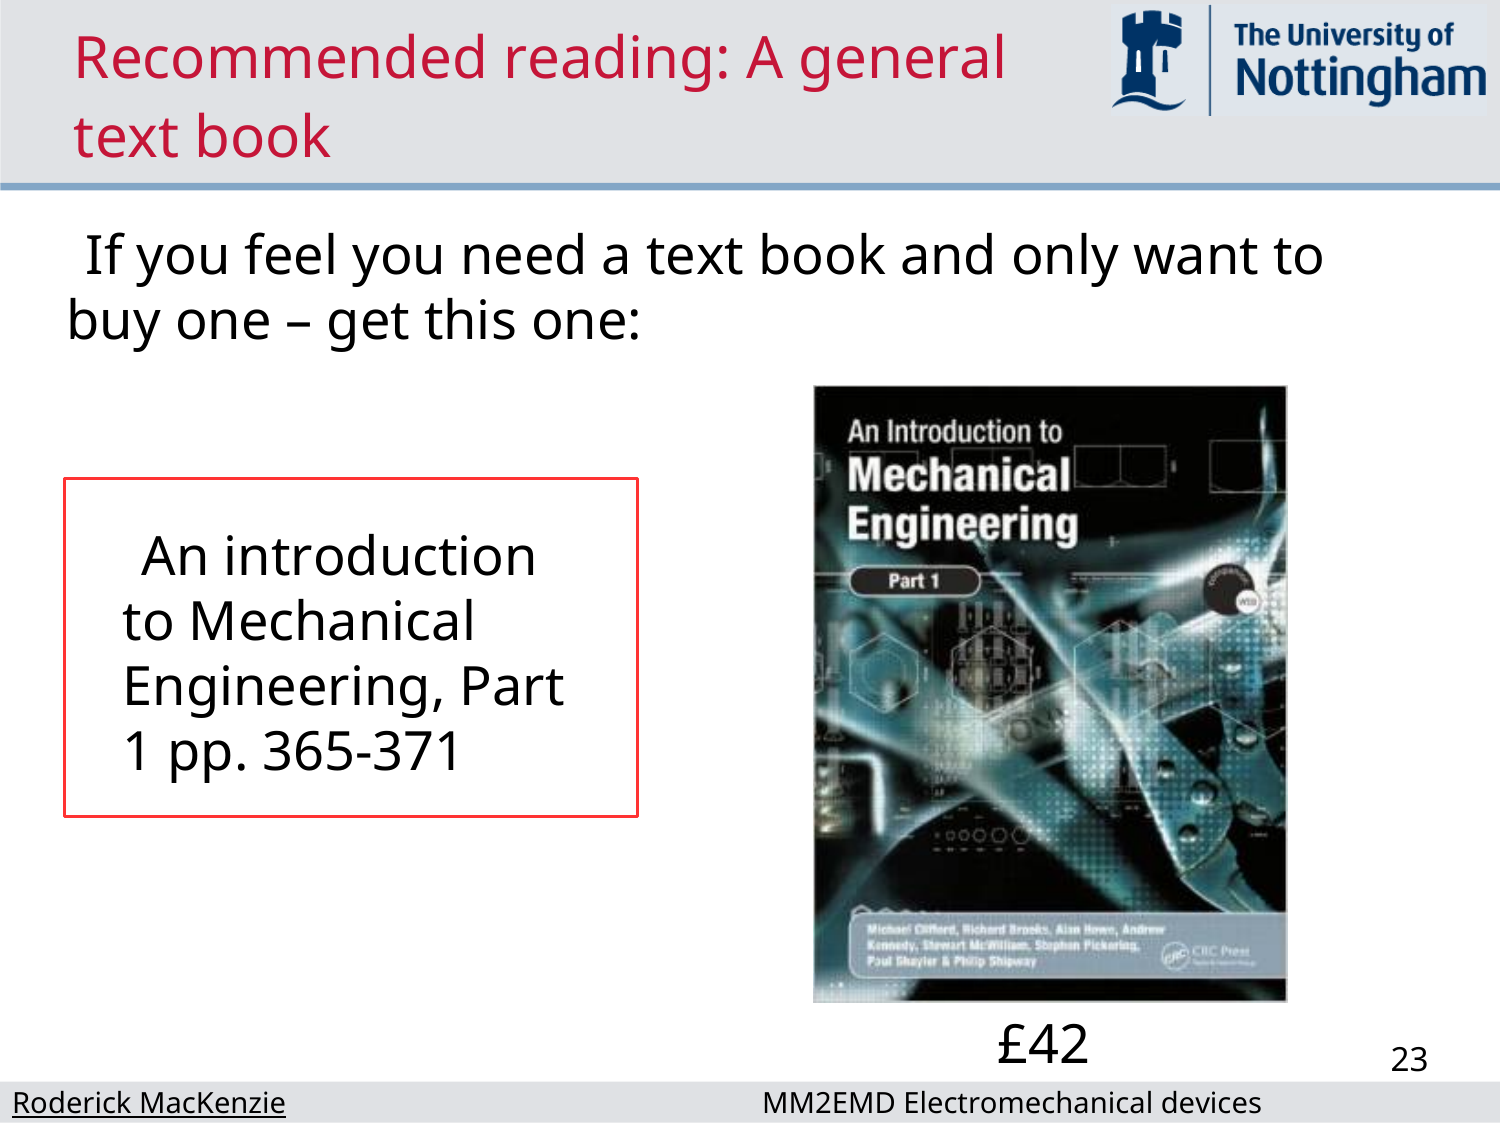

# Recommended reading: A general text book
If you feel you need a text book and only want to buy one – get this one:
An introduction to Mechanical Engineering, Part 1 pp. 365-371
£42